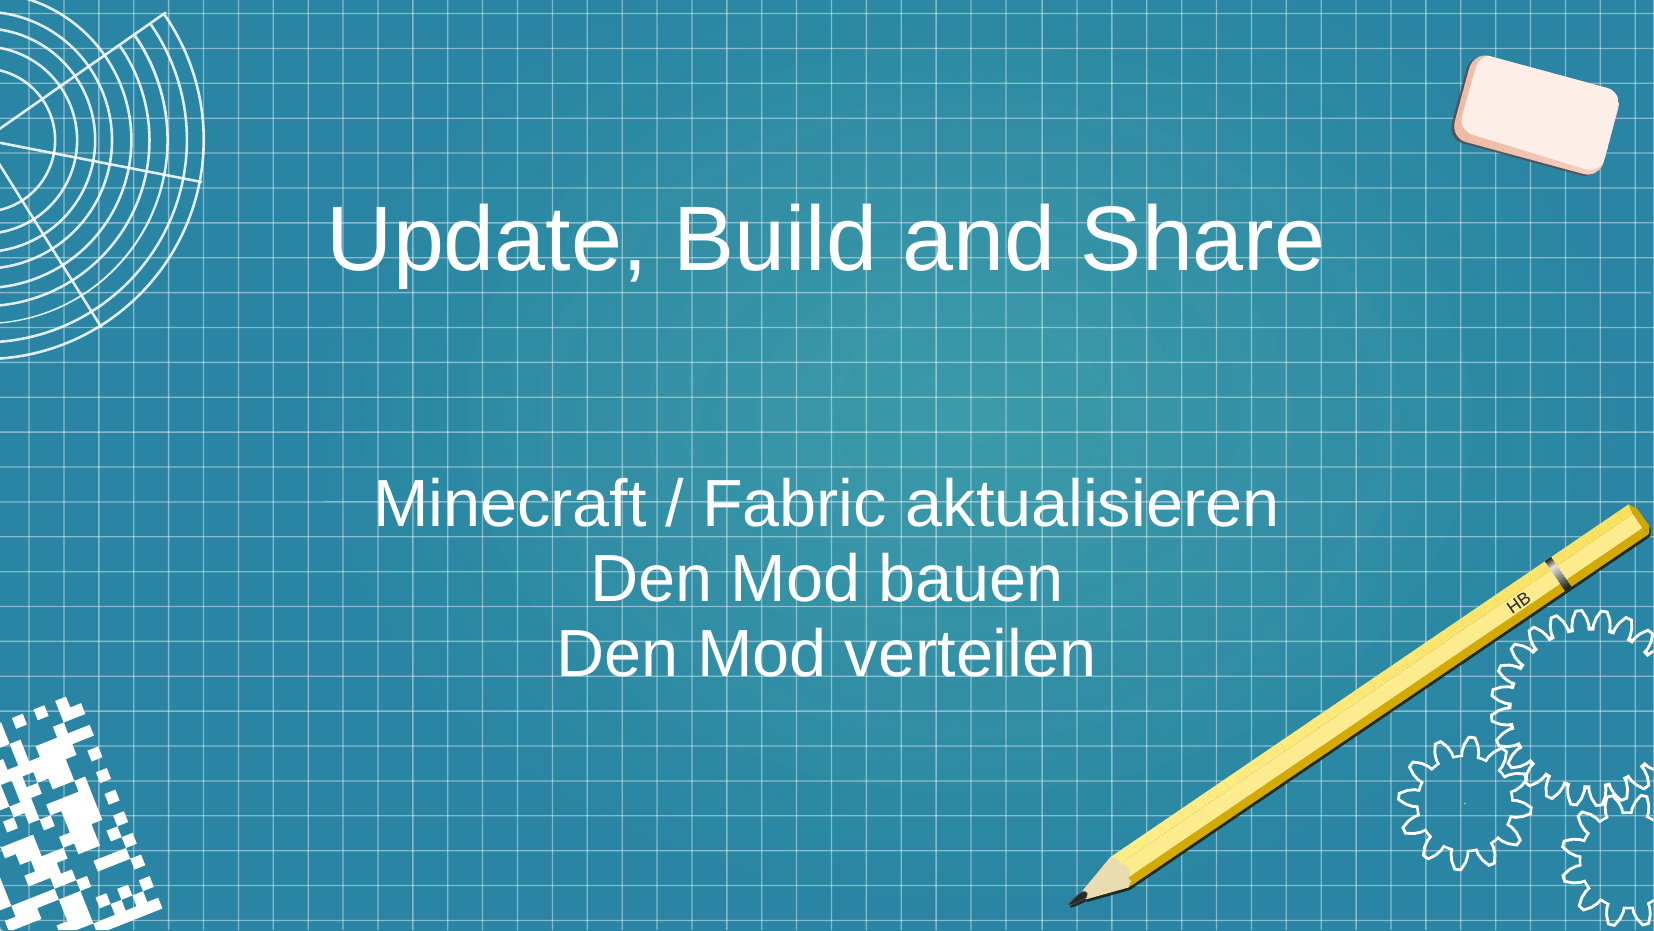

# Update, Build and Share
Minecraft / Fabric aktualisieren
Den Mod bauen
Den Mod verteilen